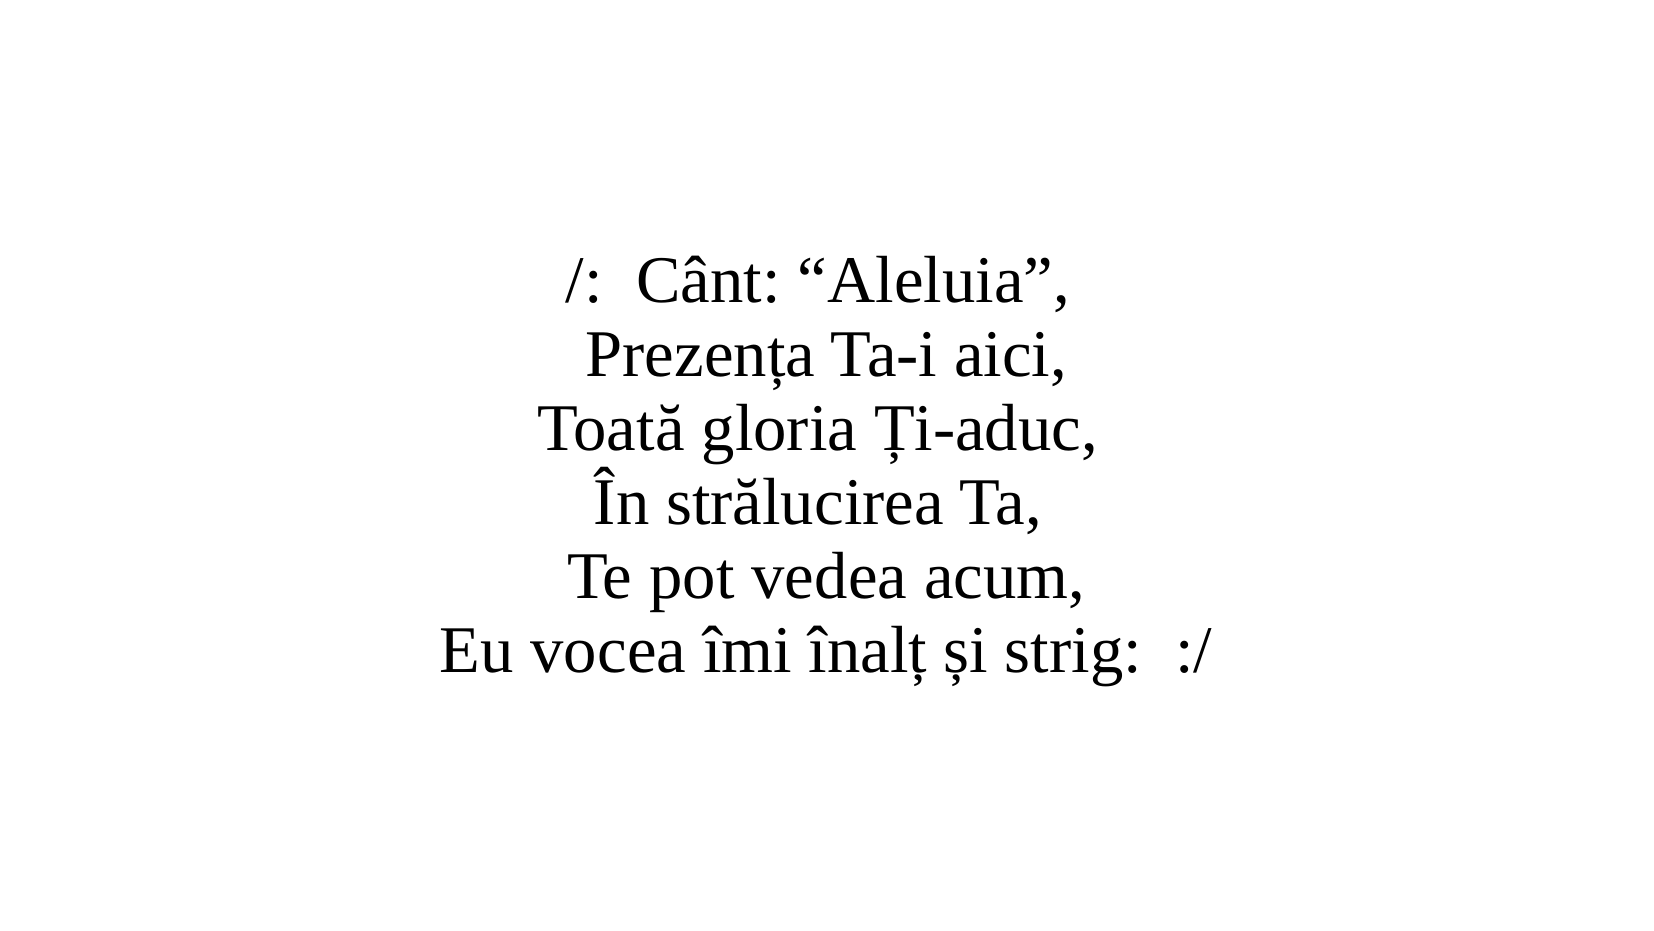

# /: Cânt: “Aleluia”,
Prezența Ta-i aici,
Toată gloria Ți-aduc,
În strălucirea Ta,
Te pot vedea acum,
Eu vocea îmi înalț și strig: :/